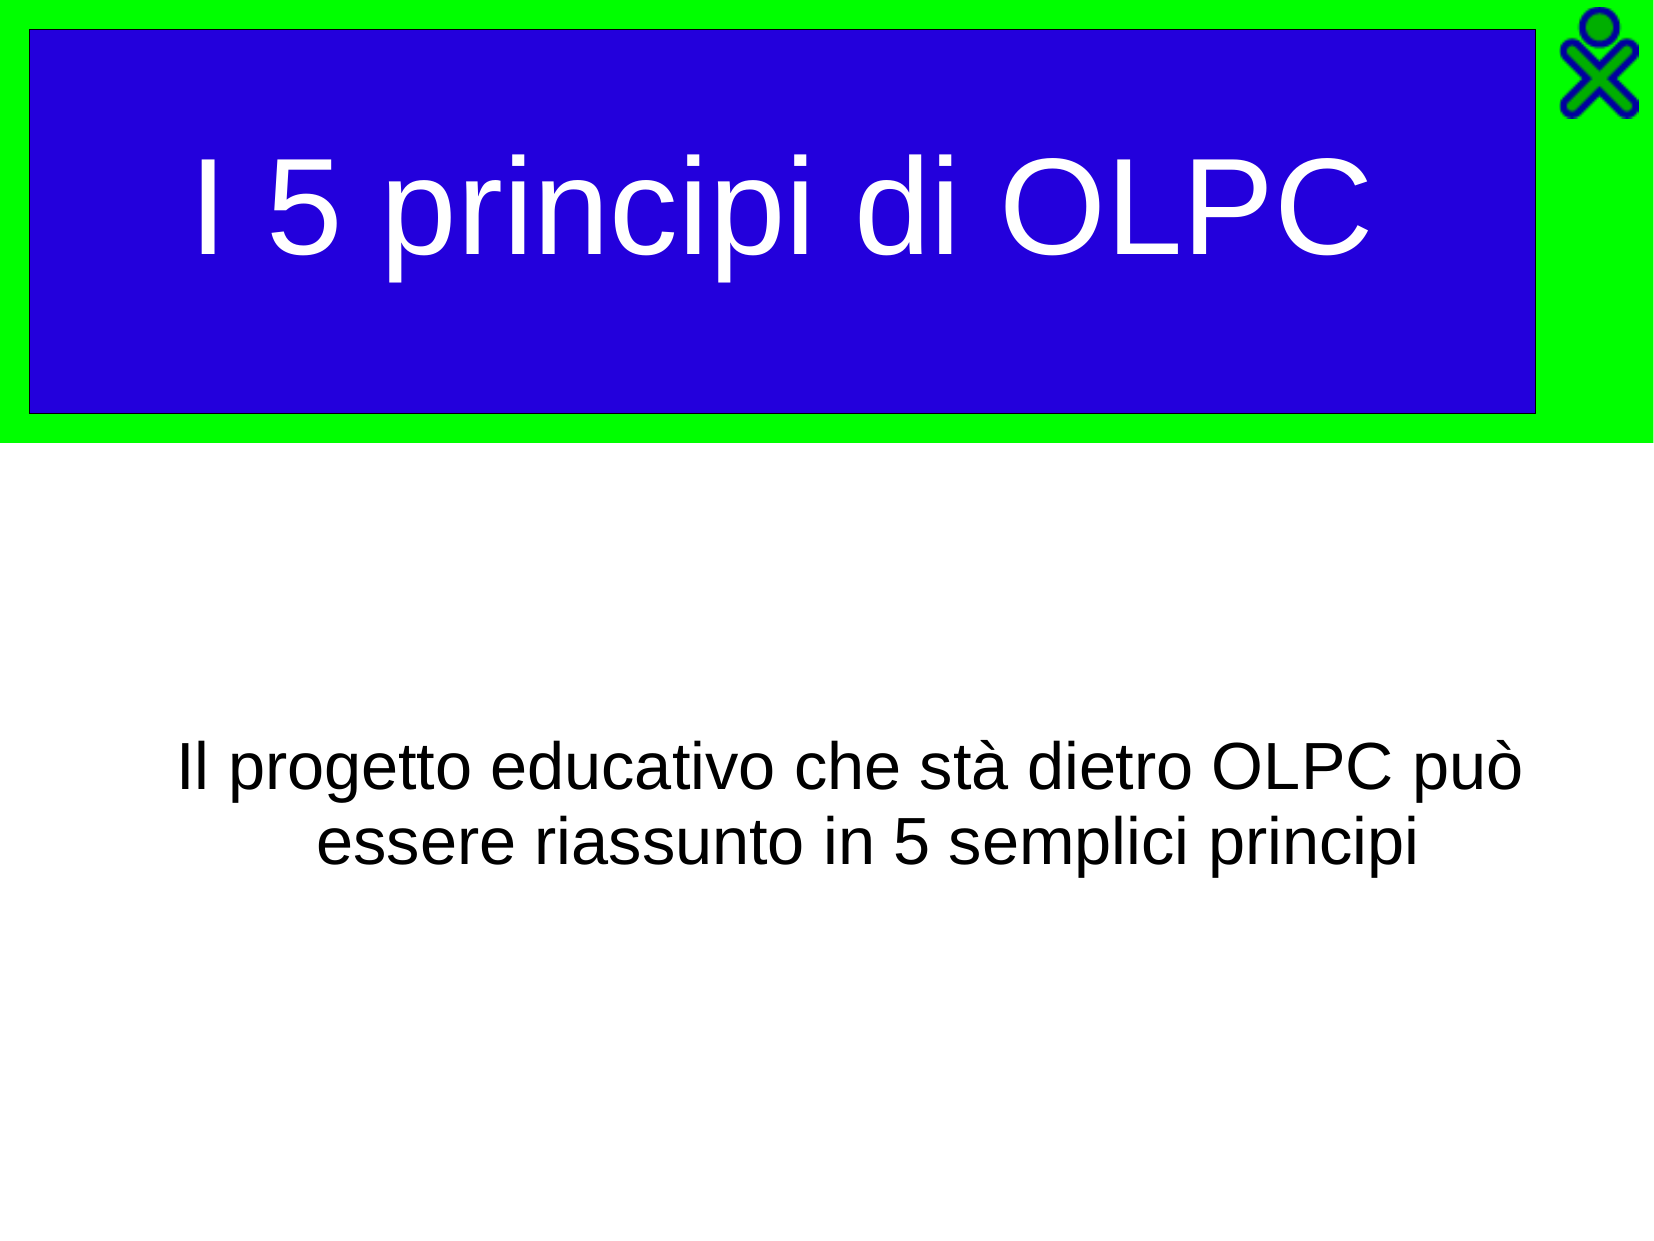

# I 5 principi di OLPC
Il progetto educativo che stà dietro OLPC può essere riassunto in 5 semplici principi